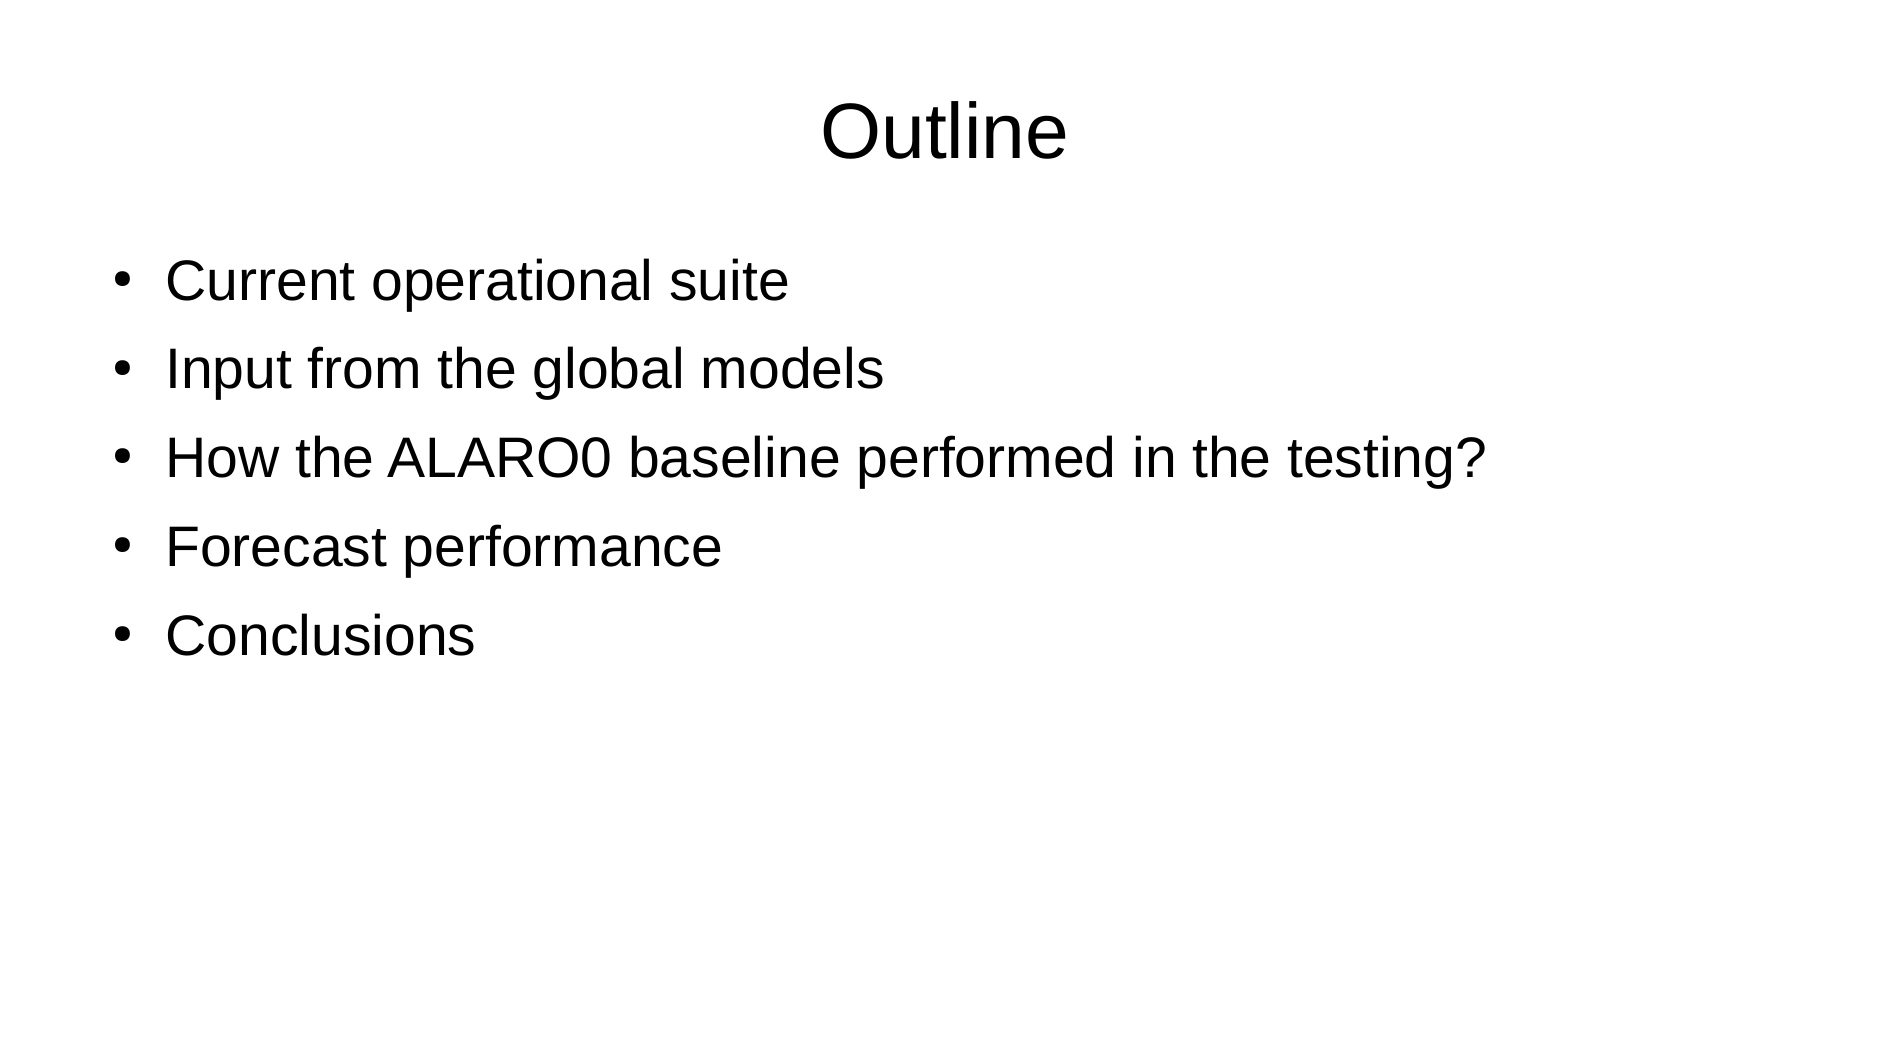

# Outline
Current operational suite
Input from the global models
How the ALARO0 baseline performed in the testing?
Forecast performance
Conclusions